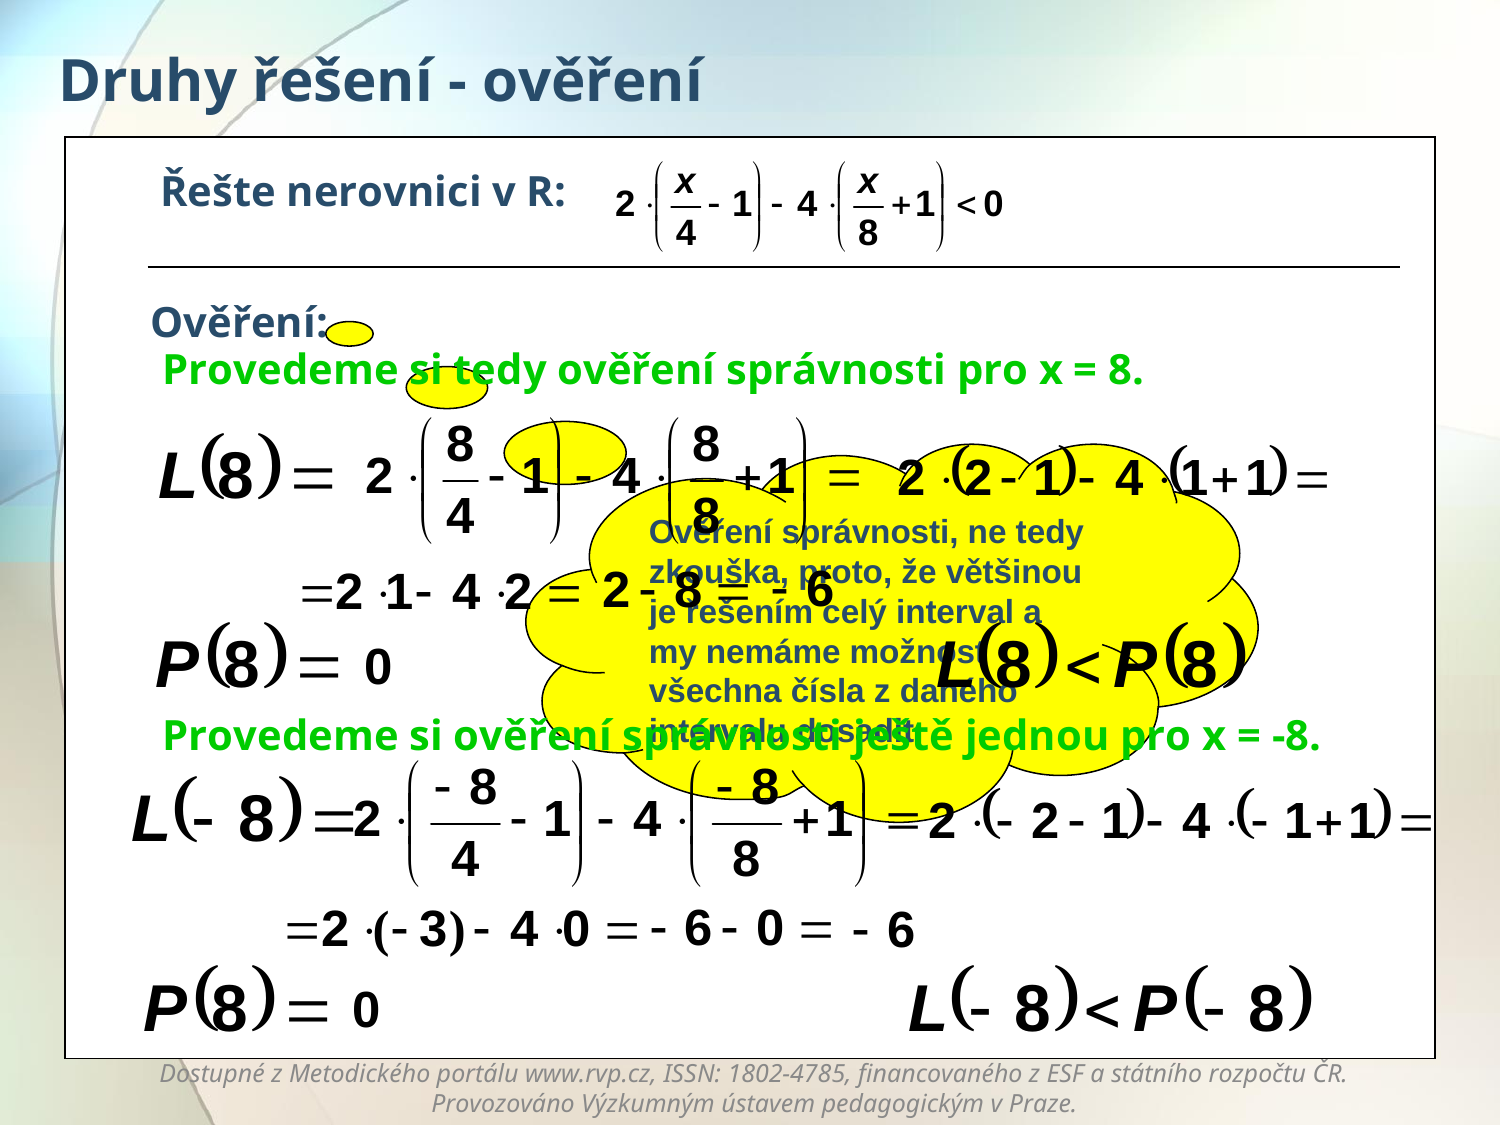

Druhy řešení - ověření
# Řešte nerovnici v R:
Ověření:
Provedeme si tedy ověření správnosti pro x = 8.
Ověření správnosti, ne tedy zkouška, proto, že většinou je řešením celý interval a my nemáme možnost všechna čísla z daného intervalu dosadit.
Provedeme si ověření správnosti ještě jednou pro x = -8.